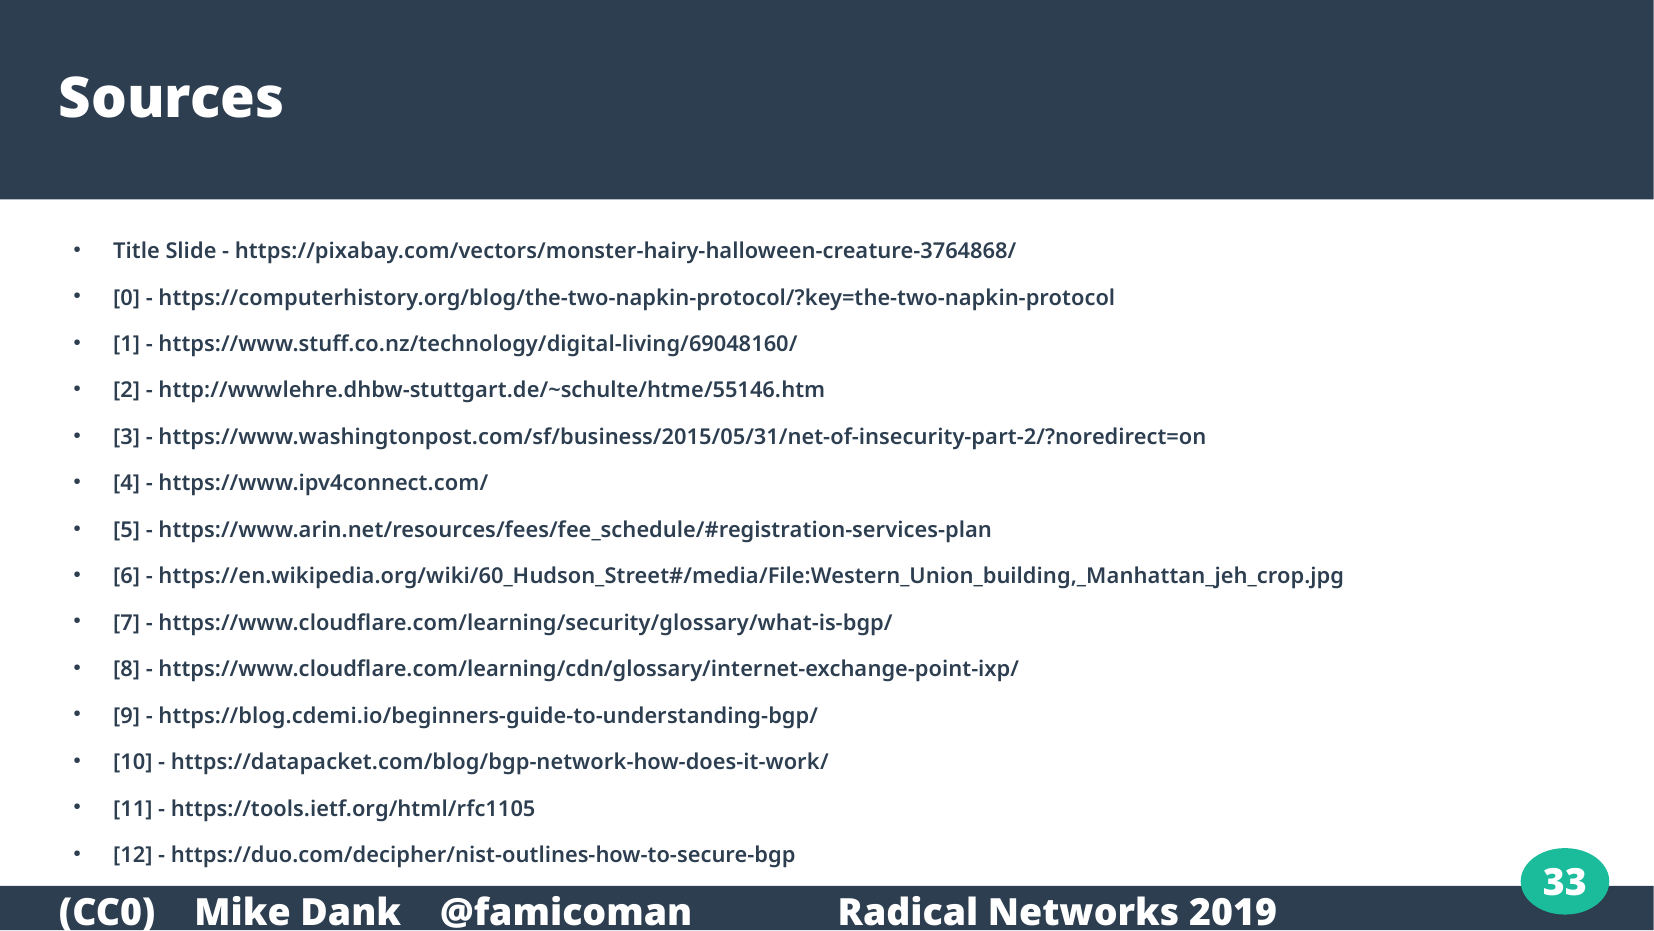

# Sources
Title Slide - https://pixabay.com/vectors/monster-hairy-halloween-creature-3764868/
[0] - https://computerhistory.org/blog/the-two-napkin-protocol/?key=the-two-napkin-protocol
[1] - https://www.stuff.co.nz/technology/digital-living/69048160/
[2] - http://wwwlehre.dhbw-stuttgart.de/~schulte/htme/55146.htm
[3] - https://www.washingtonpost.com/sf/business/2015/05/31/net-of-insecurity-part-2/?noredirect=on
[4] - https://www.ipv4connect.com/
[5] - https://www.arin.net/resources/fees/fee_schedule/#registration-services-plan
[6] - https://en.wikipedia.org/wiki/60_Hudson_Street#/media/File:Western_Union_building,_Manhattan_jeh_crop.jpg
[7] - https://www.cloudflare.com/learning/security/glossary/what-is-bgp/
[8] - https://www.cloudflare.com/learning/cdn/glossary/internet-exchange-point-ixp/
[9] - https://blog.cdemi.io/beginners-guide-to-understanding-bgp/
[10] - https://datapacket.com/blog/bgp-network-how-does-it-work/
[11] - https://tools.ietf.org/html/rfc1105
[12] - https://duo.com/decipher/nist-outlines-how-to-secure-bgp
33
(CC0) Mike Dank @famicoman
Radical Networks 2019